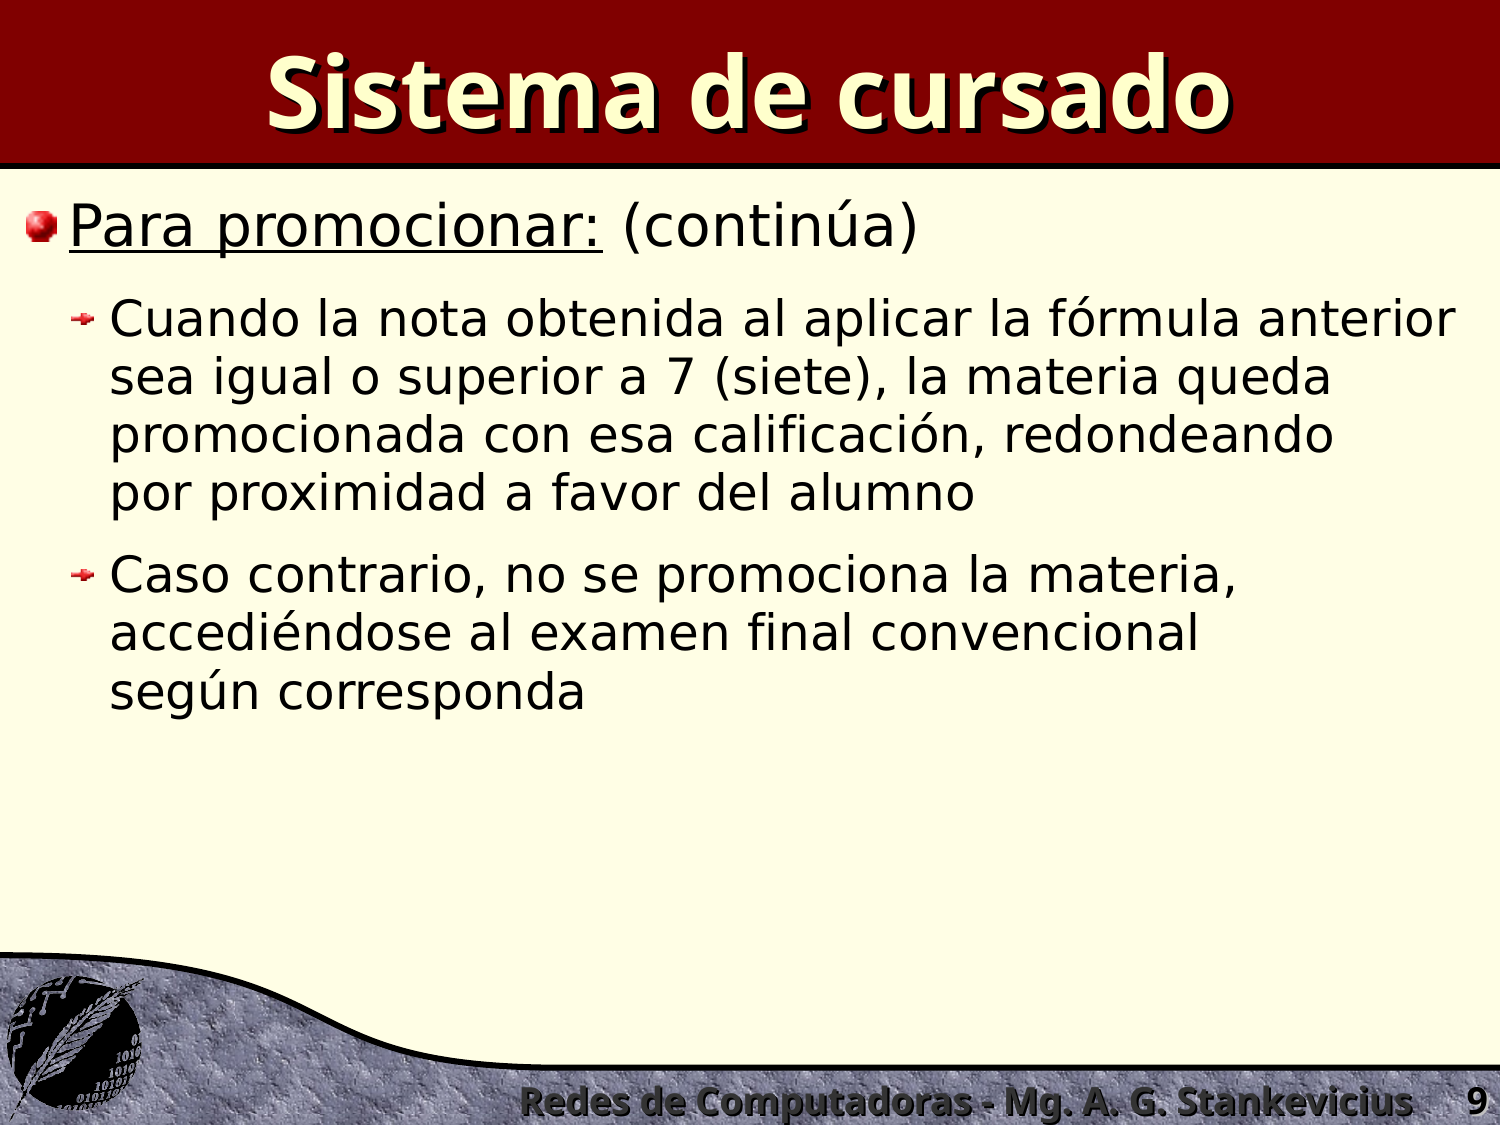

# Sistema de cursado
Para promocionar: (continúa)
Cuando la nota obtenida al aplicar la fórmula anterior sea igual o superior a 7 (siete), la materia queda promocionada con esa calificación, redondeando
por proximidad a favor del alumno
Caso contrario, no se promociona la materia, accediéndose al examen final convencional
según corresponda
9